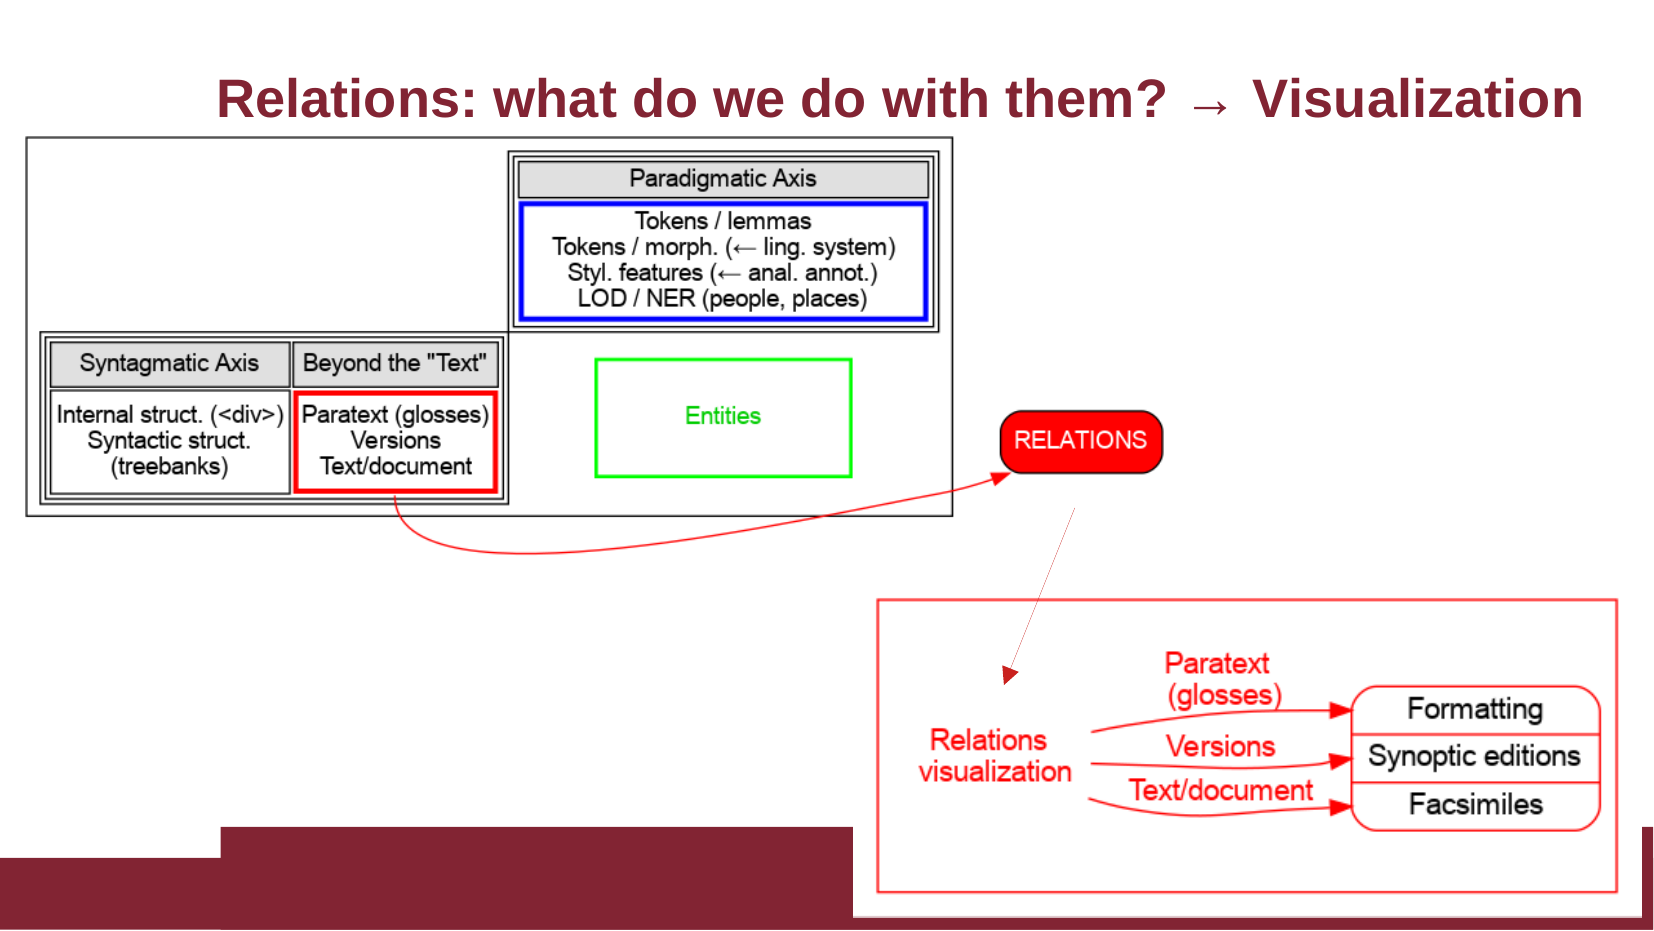

# Relations: what do we do with them? → Visualization